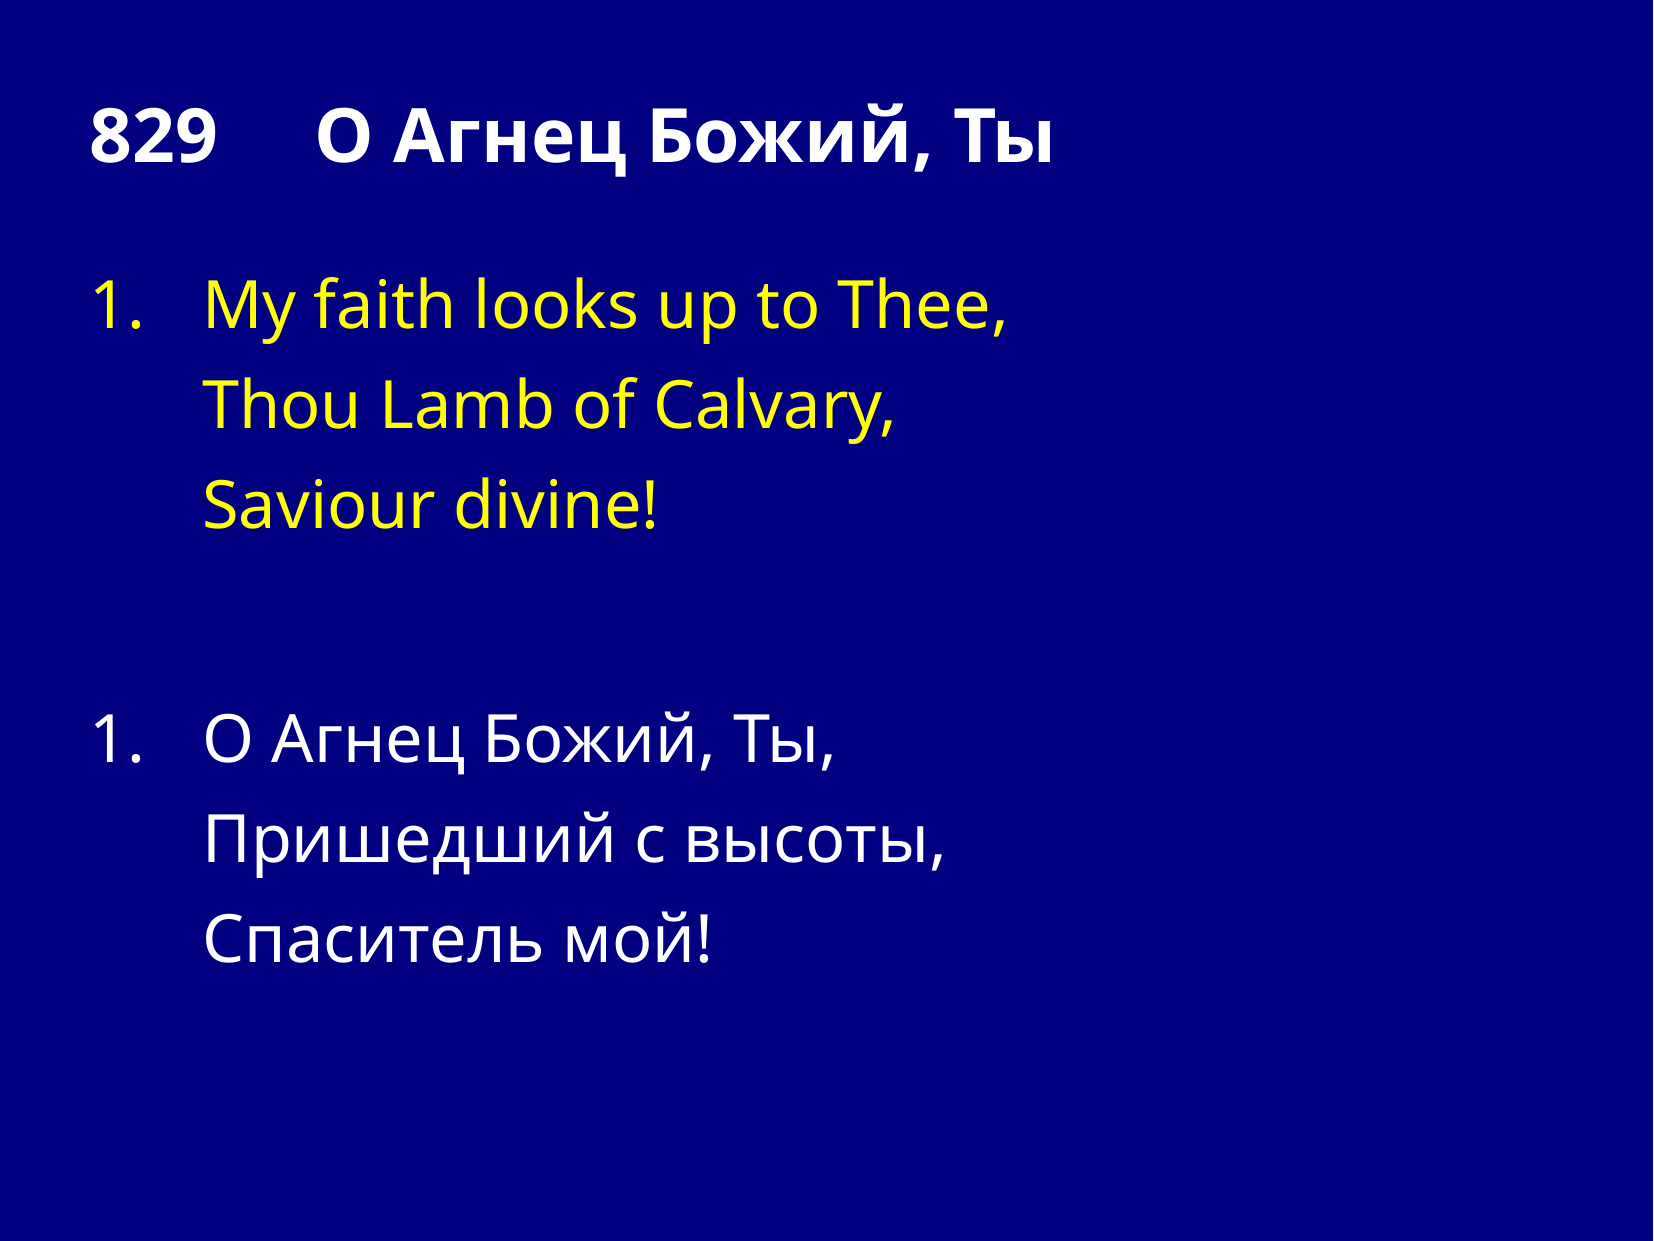

829	О Агнец Божий, Ты
1.	My faith looks up to Thee,
	Thou Lamb of Calvary,
	Saviour divine!
1.	О Агнец Божий, Ты,
	Пришедший с высоты,
	Спаситель мой!